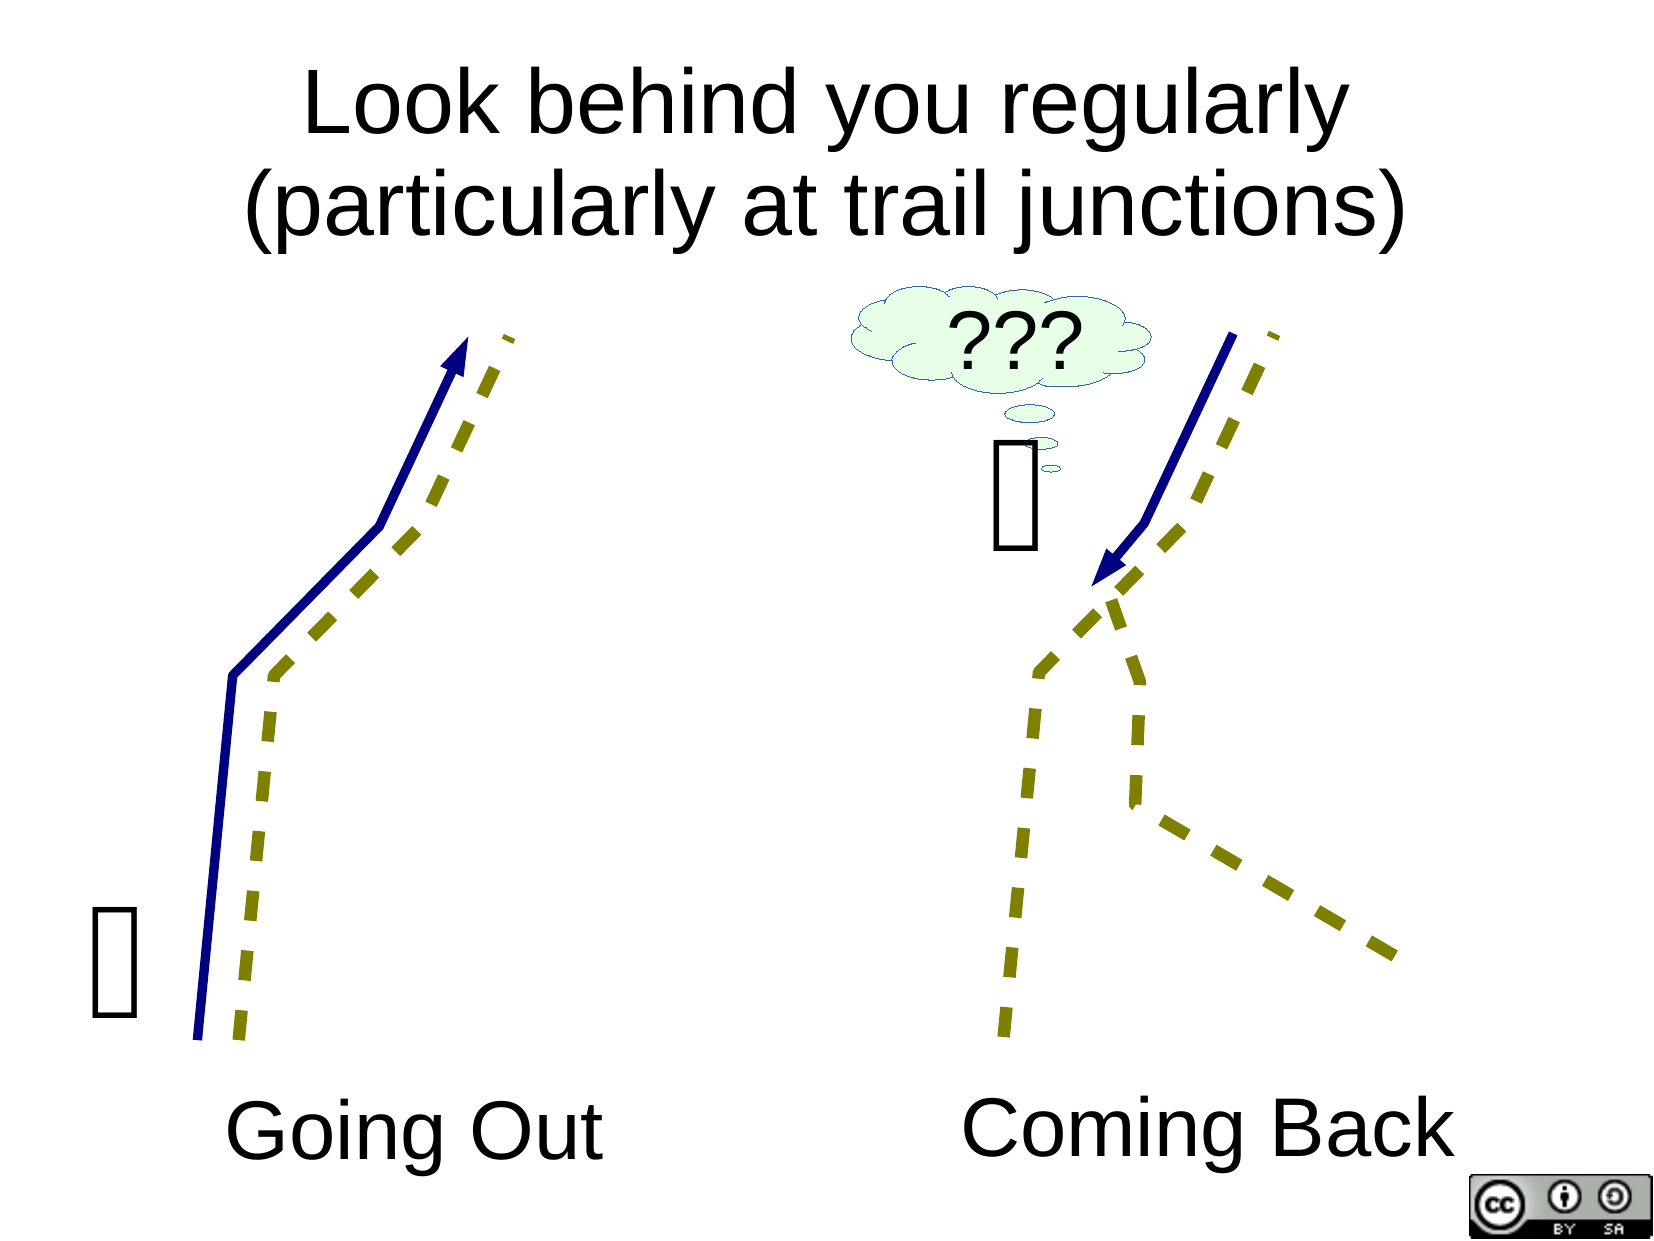

# Look behind you regularly (particularly at trail junctions)
???


Coming Back
Going Out